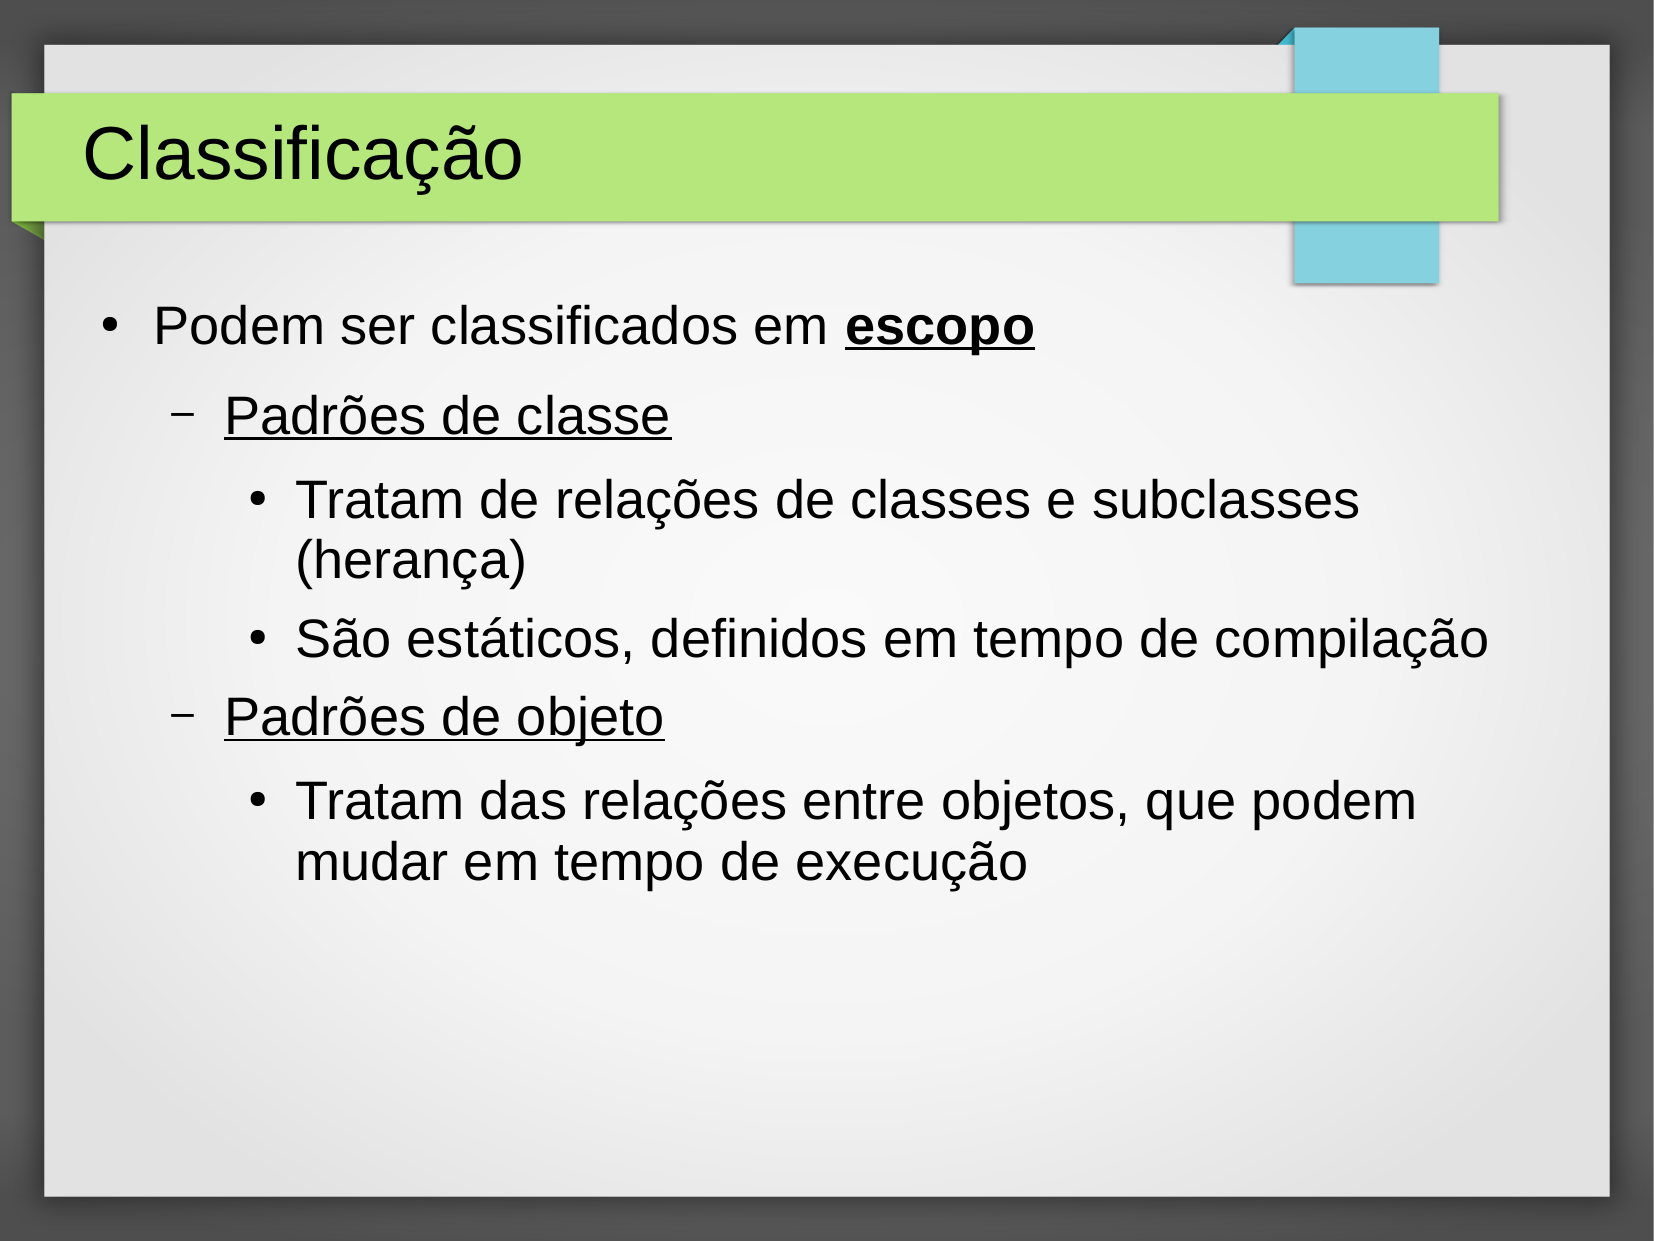

# Classificação
Podem ser classificados em escopo
Padrões de classe
Tratam de relações de classes e subclasses (herança)
São estáticos, definidos em tempo de compilação
Padrões de objeto
Tratam das relações entre objetos, que podem mudar em tempo de execução